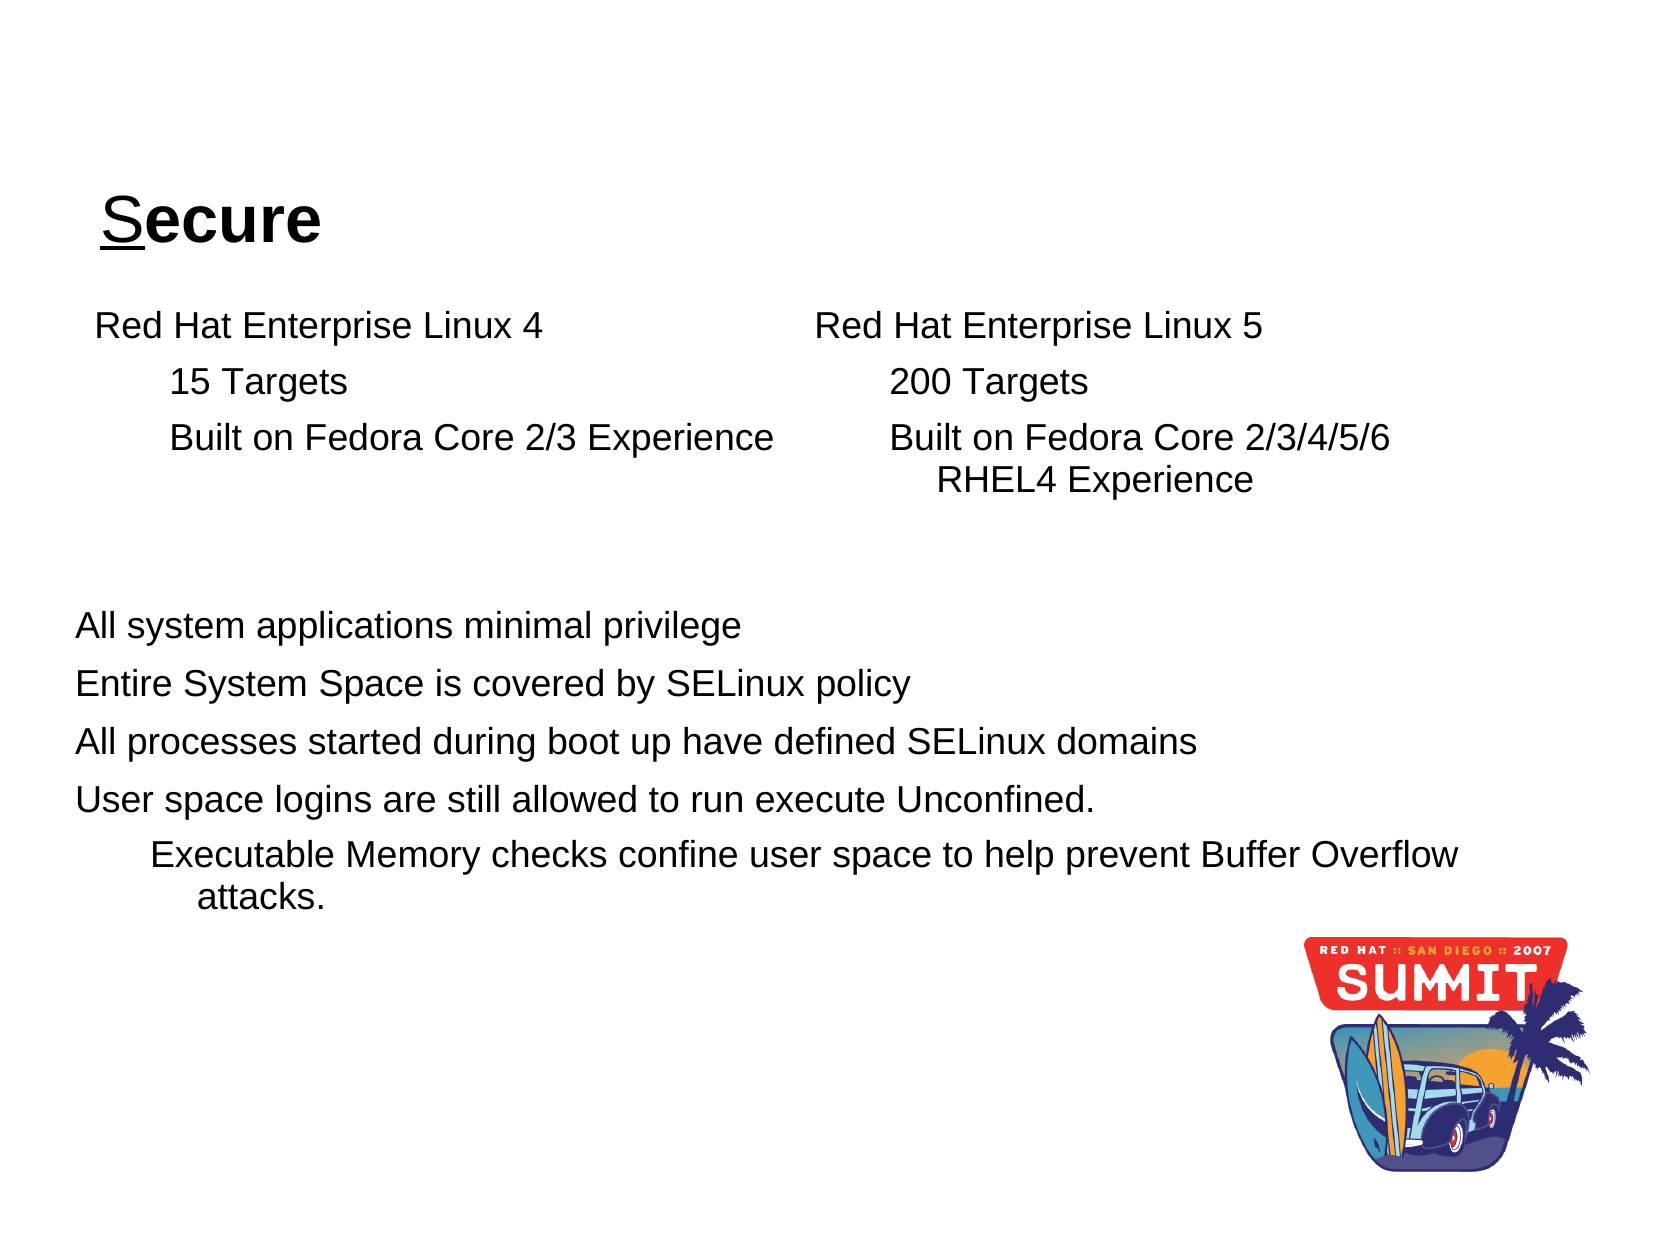

# Secure
Red Hat Enterprise Linux 4
15 Targets
Built on Fedora Core 2/3 Experience
Red Hat Enterprise Linux 5
200 Targets
Built on Fedora Core 2/3/4/5/6
RHEL4 Experience
All system applications minimal privilege
Entire System Space is covered by SELinux policy
All processes started during boot up have defined SELinux domains
User space logins are still allowed to run execute Unconfined.
Executable Memory checks confine user space to help prevent Buffer Overflow attacks.